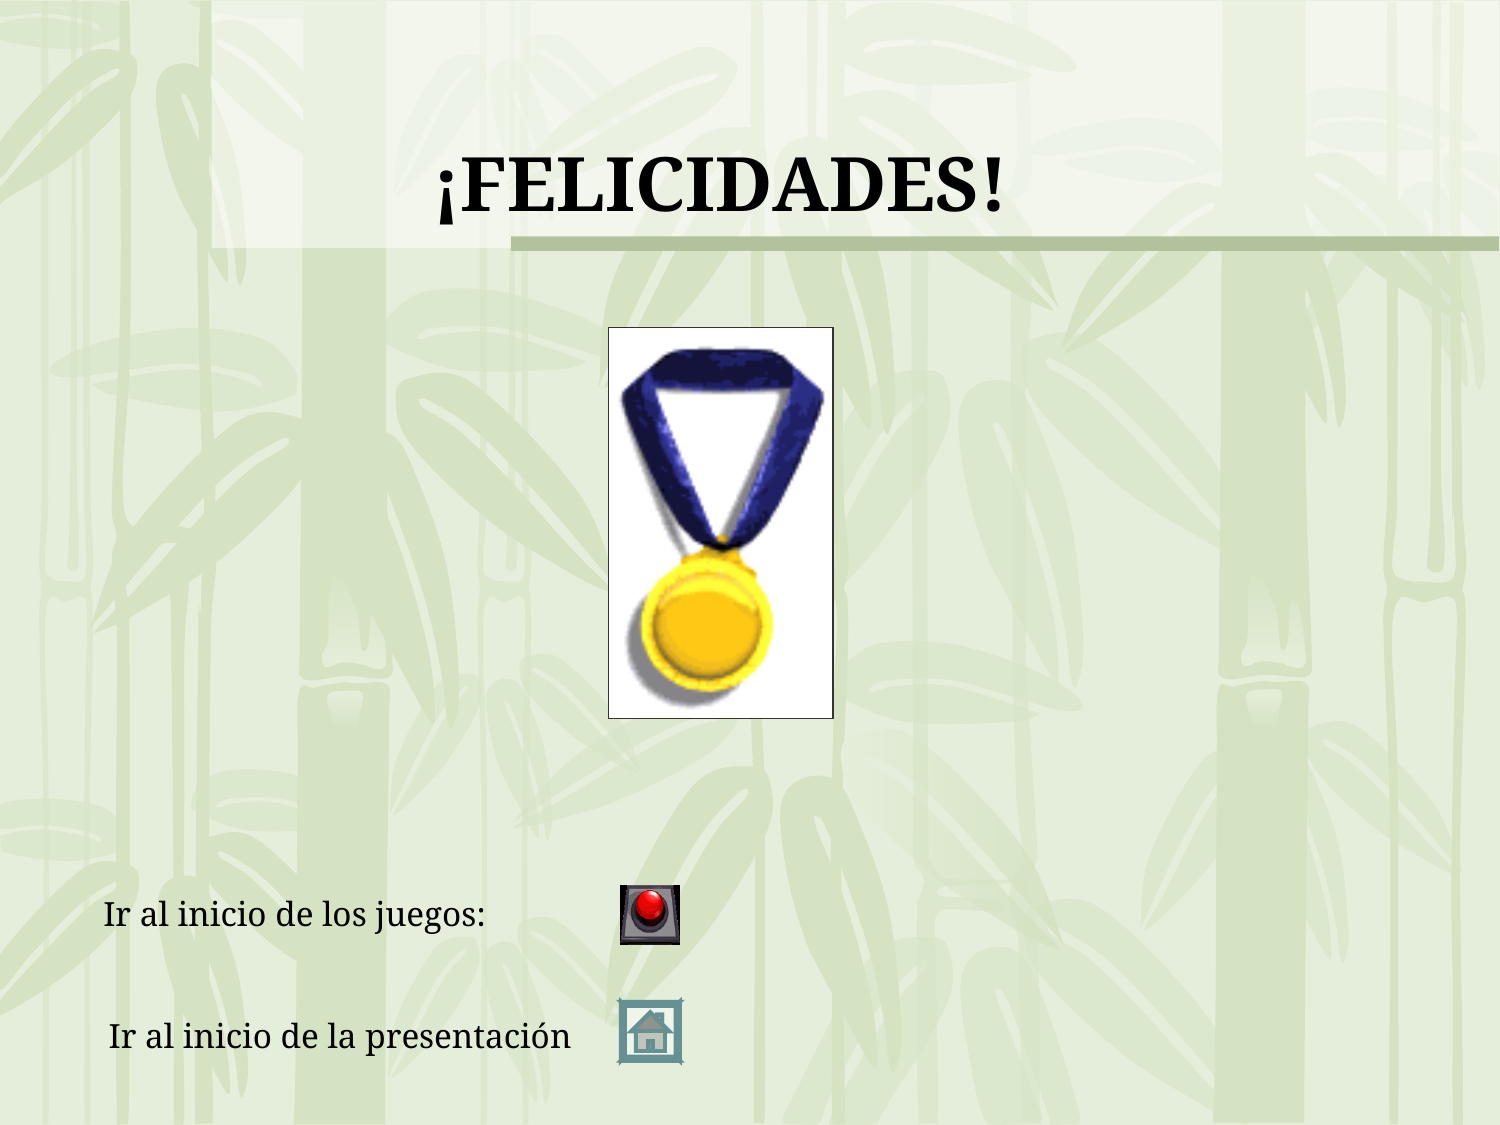

¡FELICIDADES!
Ir al inicio de los juegos:
Ir al inicio de la presentación